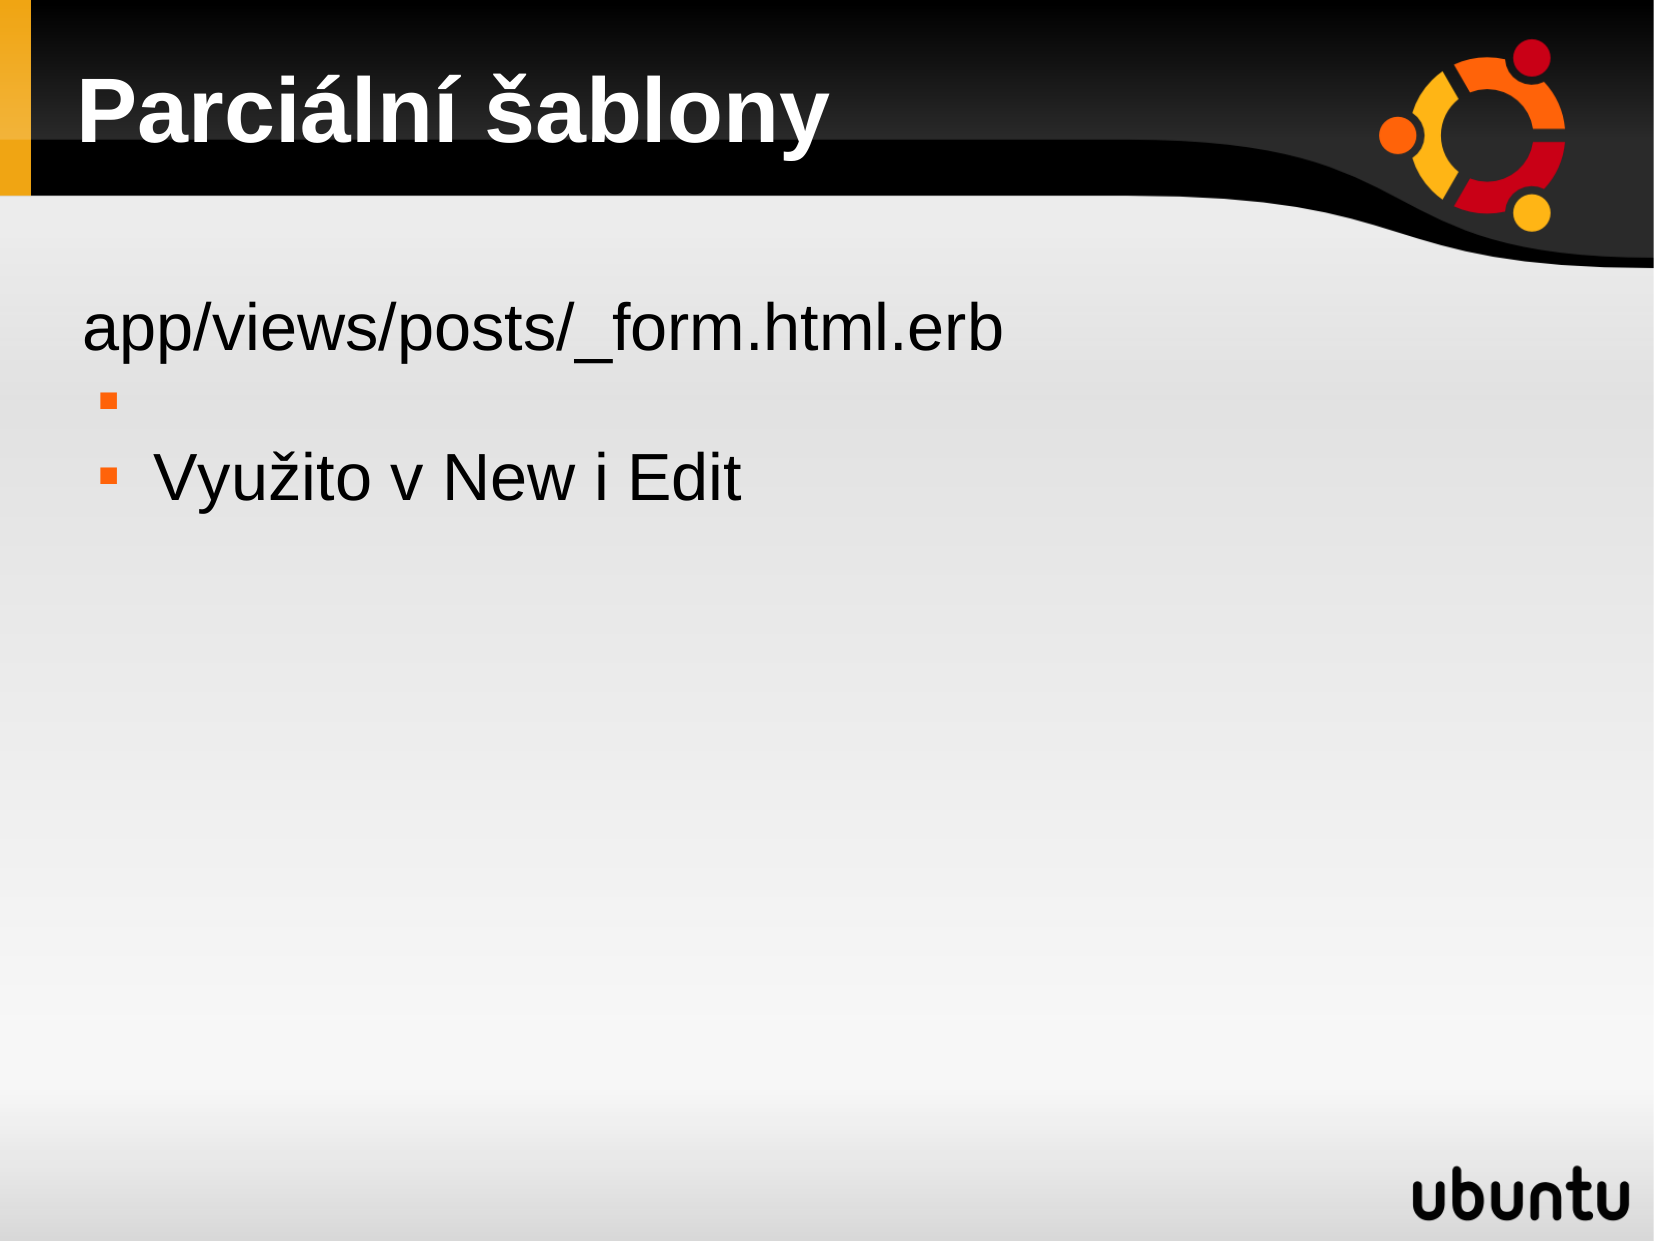

# Parciální šablony
app/views/posts/_form.html.erb
Využito v New i Edit